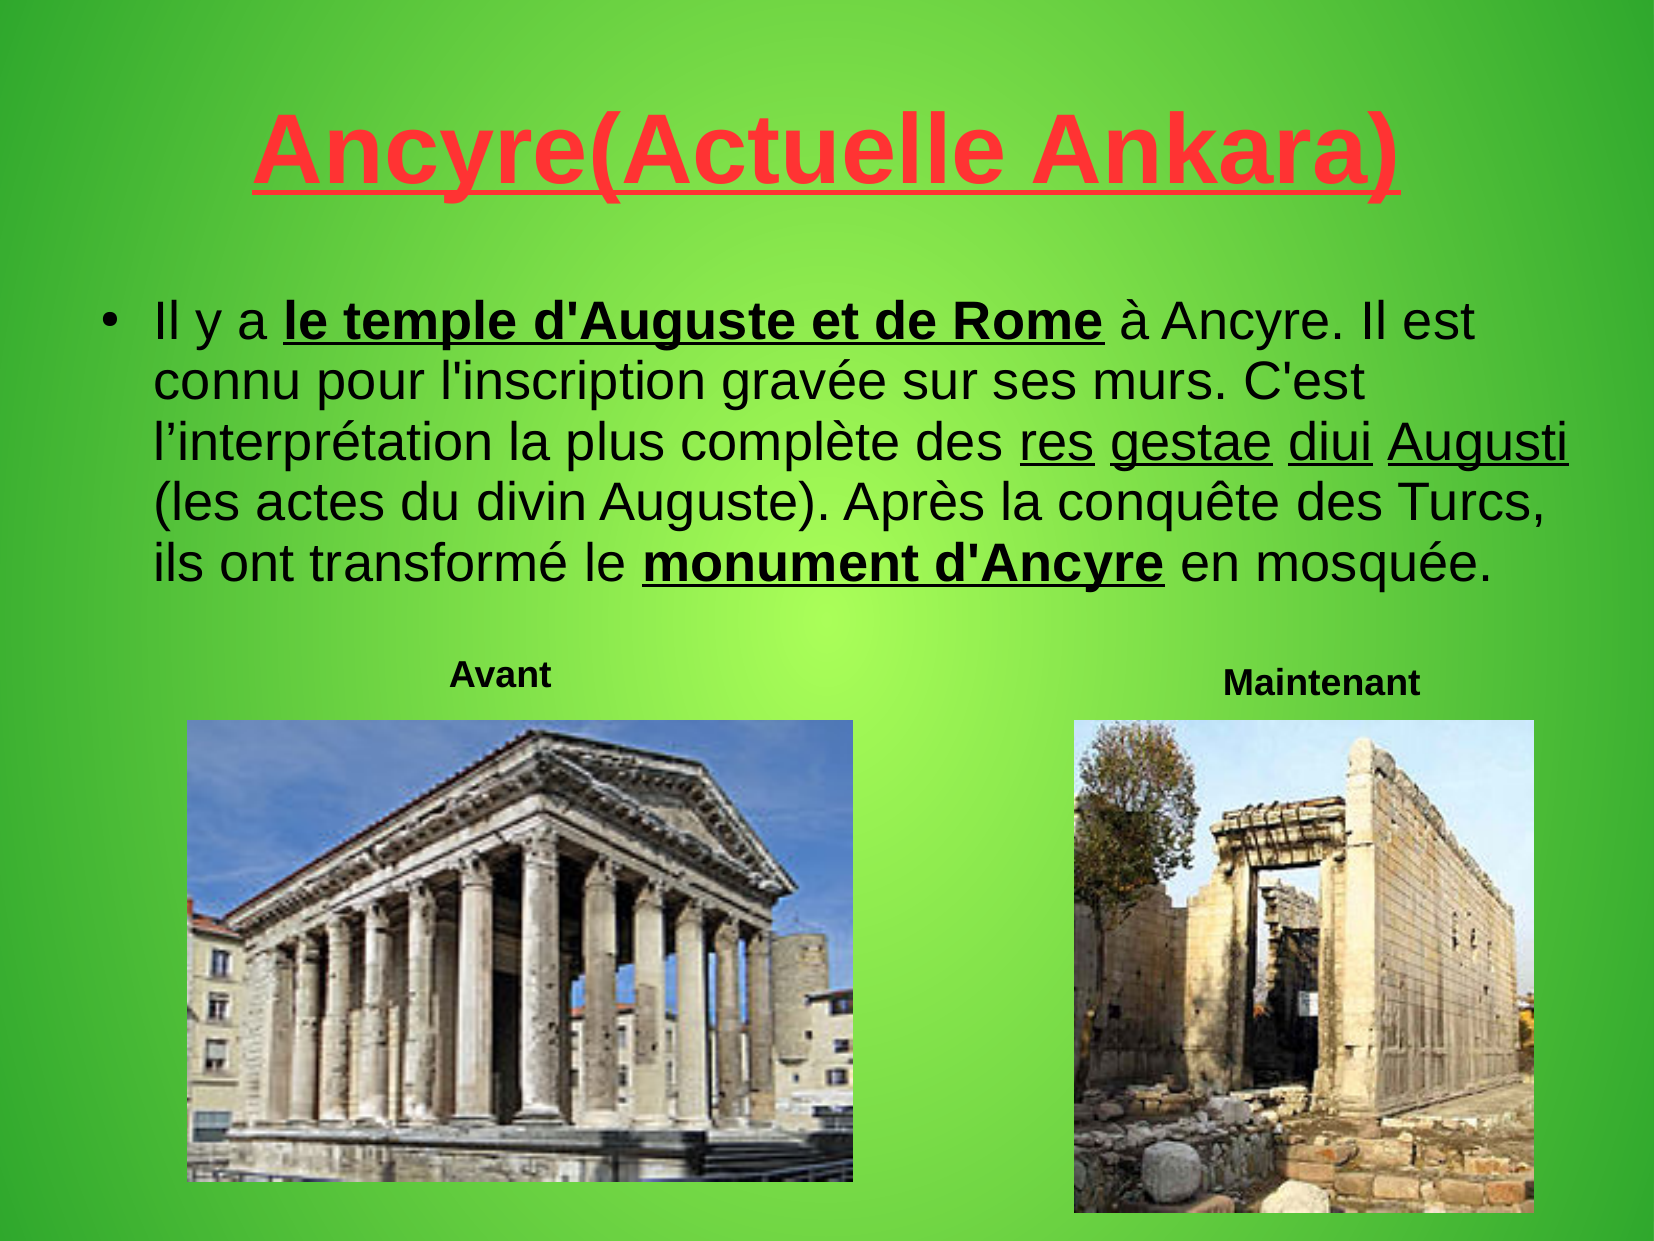

# Ancyre(Actuelle Ankara)
Il y a le temple d'Auguste et de Rome à Ancyre. Il est connu pour l'inscription gravée sur ses murs. C'est l’interprétation la plus complète des res gestae diui Augusti (les actes du divin Auguste). Après la conquête des Turcs, ils ont transformé le monument d'Ancyre en mosquée.
		Avant
Maintenant